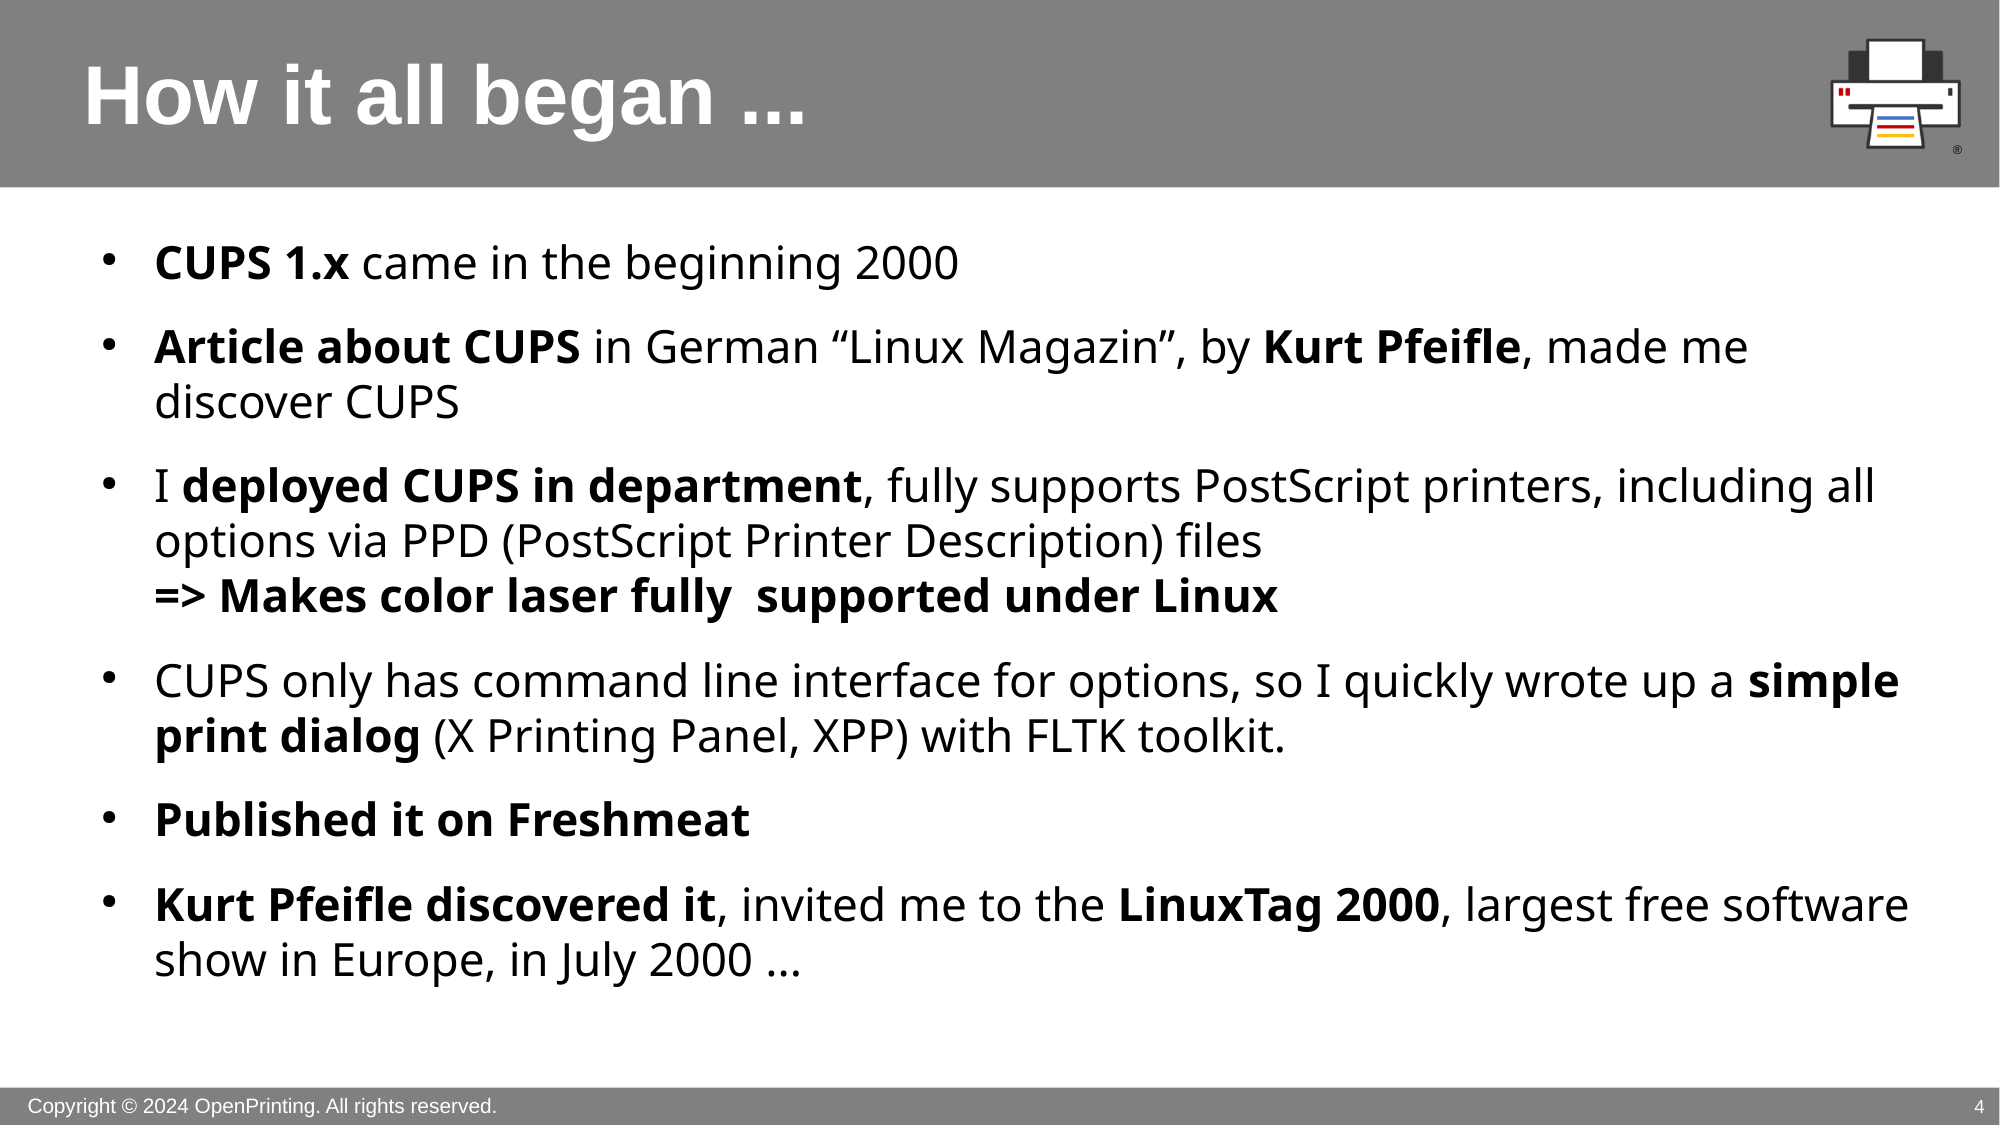

How it all began ...
# CUPS 1.x came in the beginning 2000
Article about CUPS in German “Linux Magazin”, by Kurt Pfeifle, made me discover CUPS
I deployed CUPS in department, fully supports PostScript printers, including all options via PPD (PostScript Printer Description) files
=> Makes color laser fully supported under Linux
CUPS only has command line interface for options, so I quickly wrote up a simple print dialog (X Printing Panel, XPP) with FLTK toolkit.
Published it on Freshmeat
Kurt Pfeifle discovered it, invited me to the LinuxTag 2000, largest free software show in Europe, in July 2000 ...